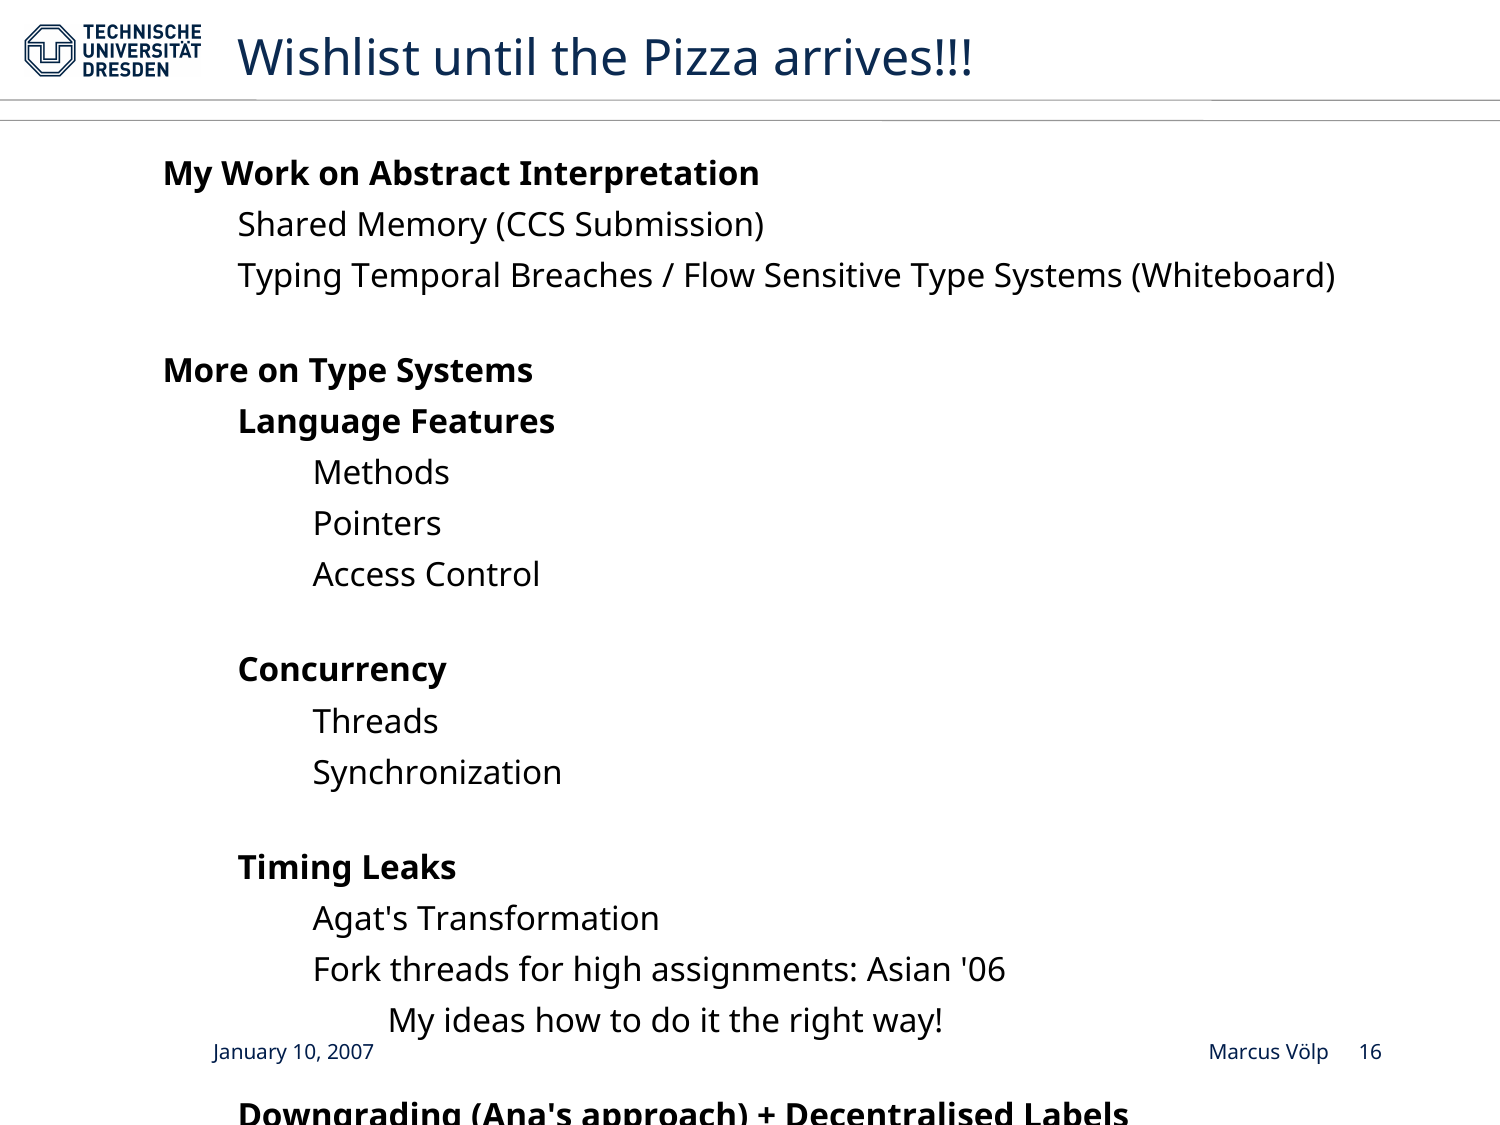

# Wishlist until the Pizza arrives!!!
My Work on Abstract Interpretation
Shared Memory (CCS Submission)
Typing Temporal Breaches / Flow Sensitive Type Systems (Whiteboard)
More on Type Systems
Language Features
Methods
Pointers
Access Control
Concurrency
Threads
Synchronization
Timing Leaks
Agat's Transformation
Fork threads for high assignments: Asian '06
My ideas how to do it the right way!
Downgrading (Ana's approach) + Decentralised Labels